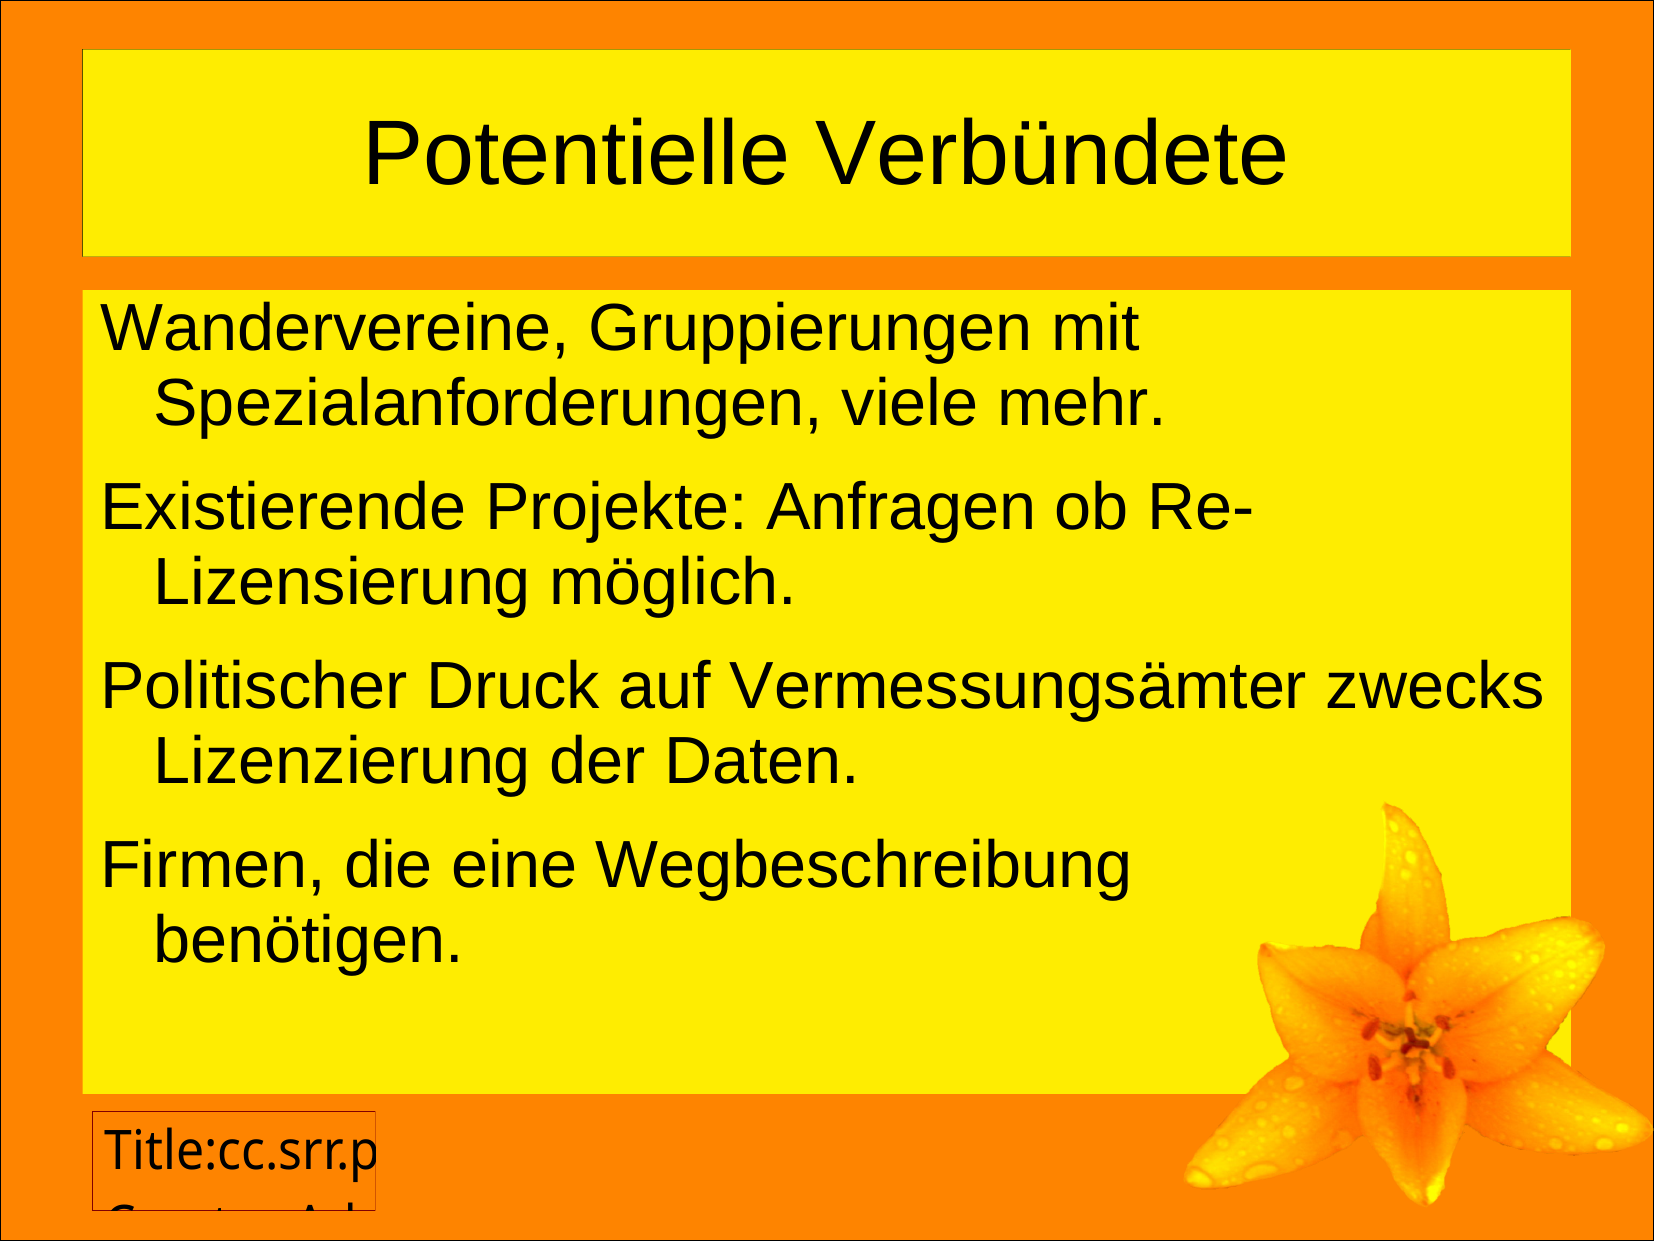

# Potentielle Verbündete
Wandervereine, Gruppierungen mit Spezialanforderungen, viele mehr.
Existierende Projekte: Anfragen ob Re-Lizensierung möglich.
Politischer Druck auf Vermessungsämter zwecks Lizenzierung der Daten.
Firmen, die eine Wegbeschreibung
benötigen.